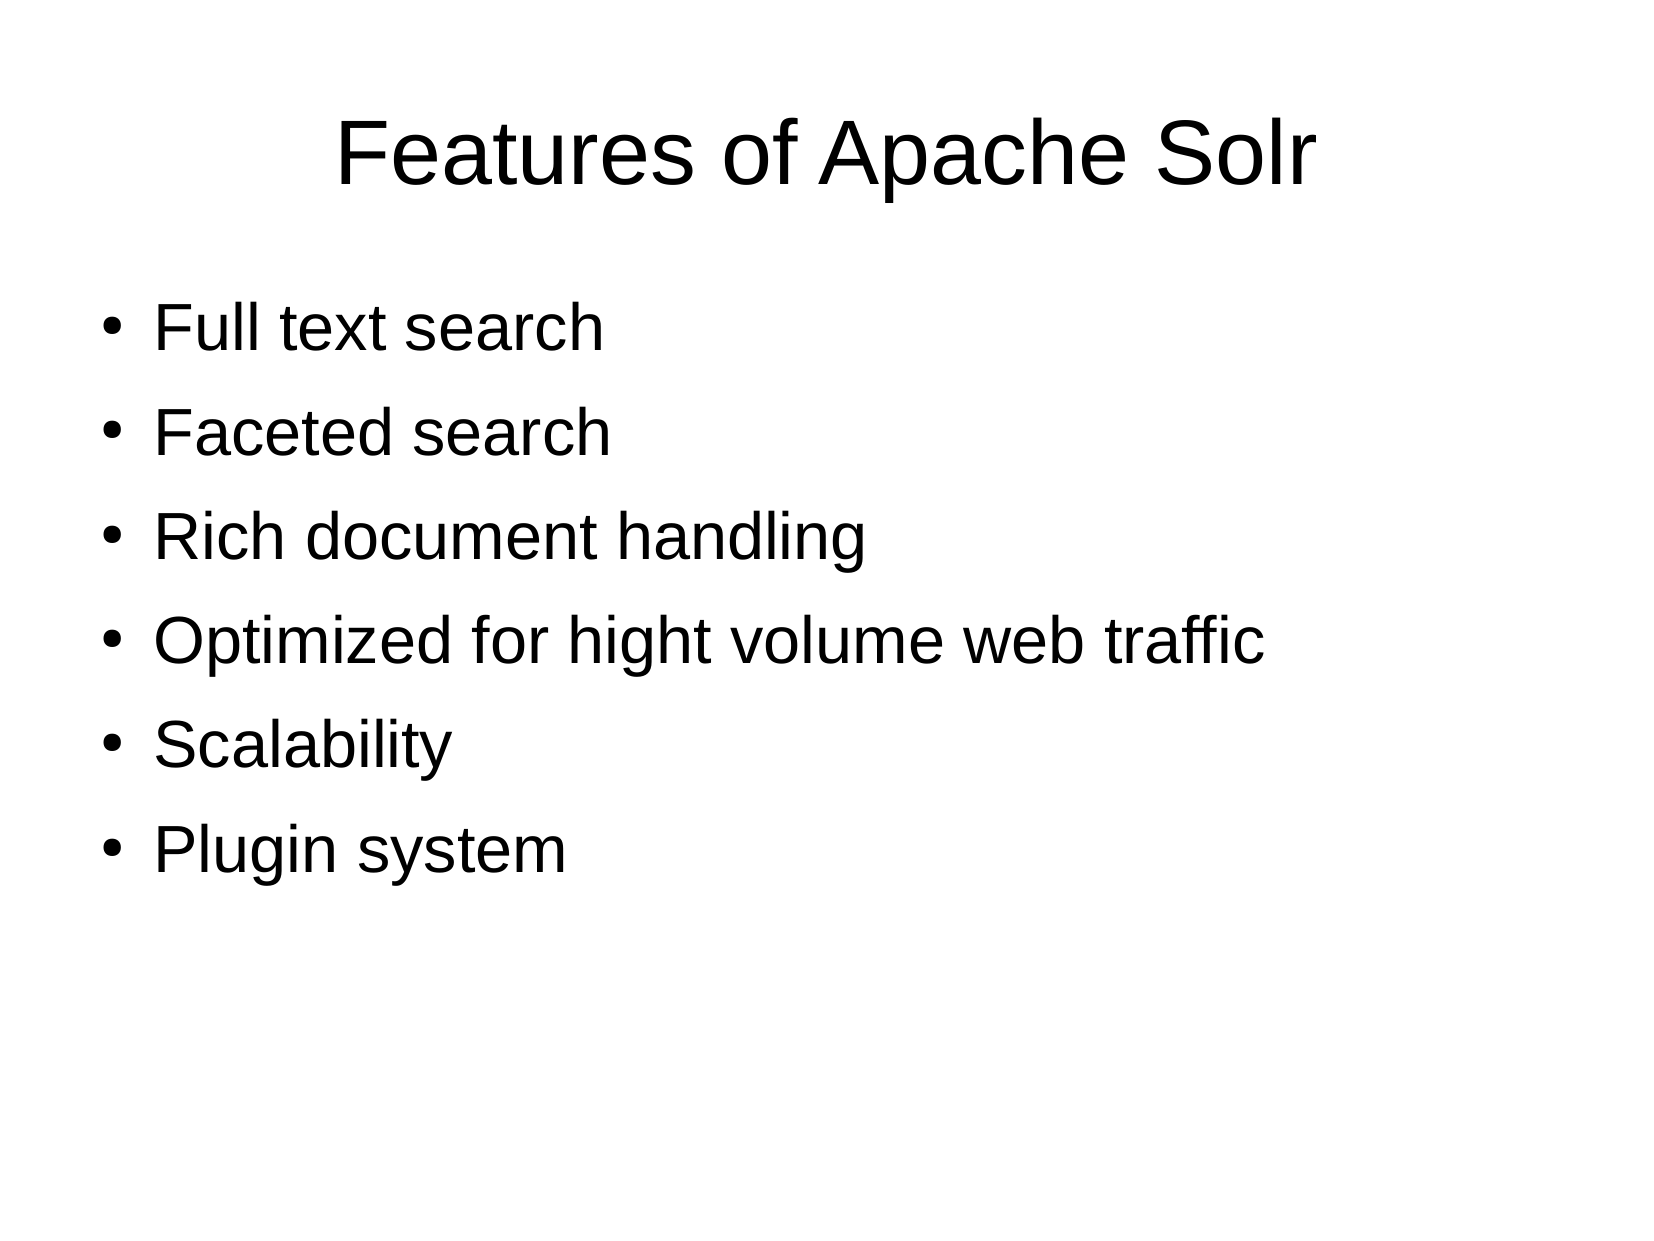

# Features of Apache Solr
Full text search
Faceted search
Rich document handling
Optimized for hight volume web traffic
Scalability
Plugin system